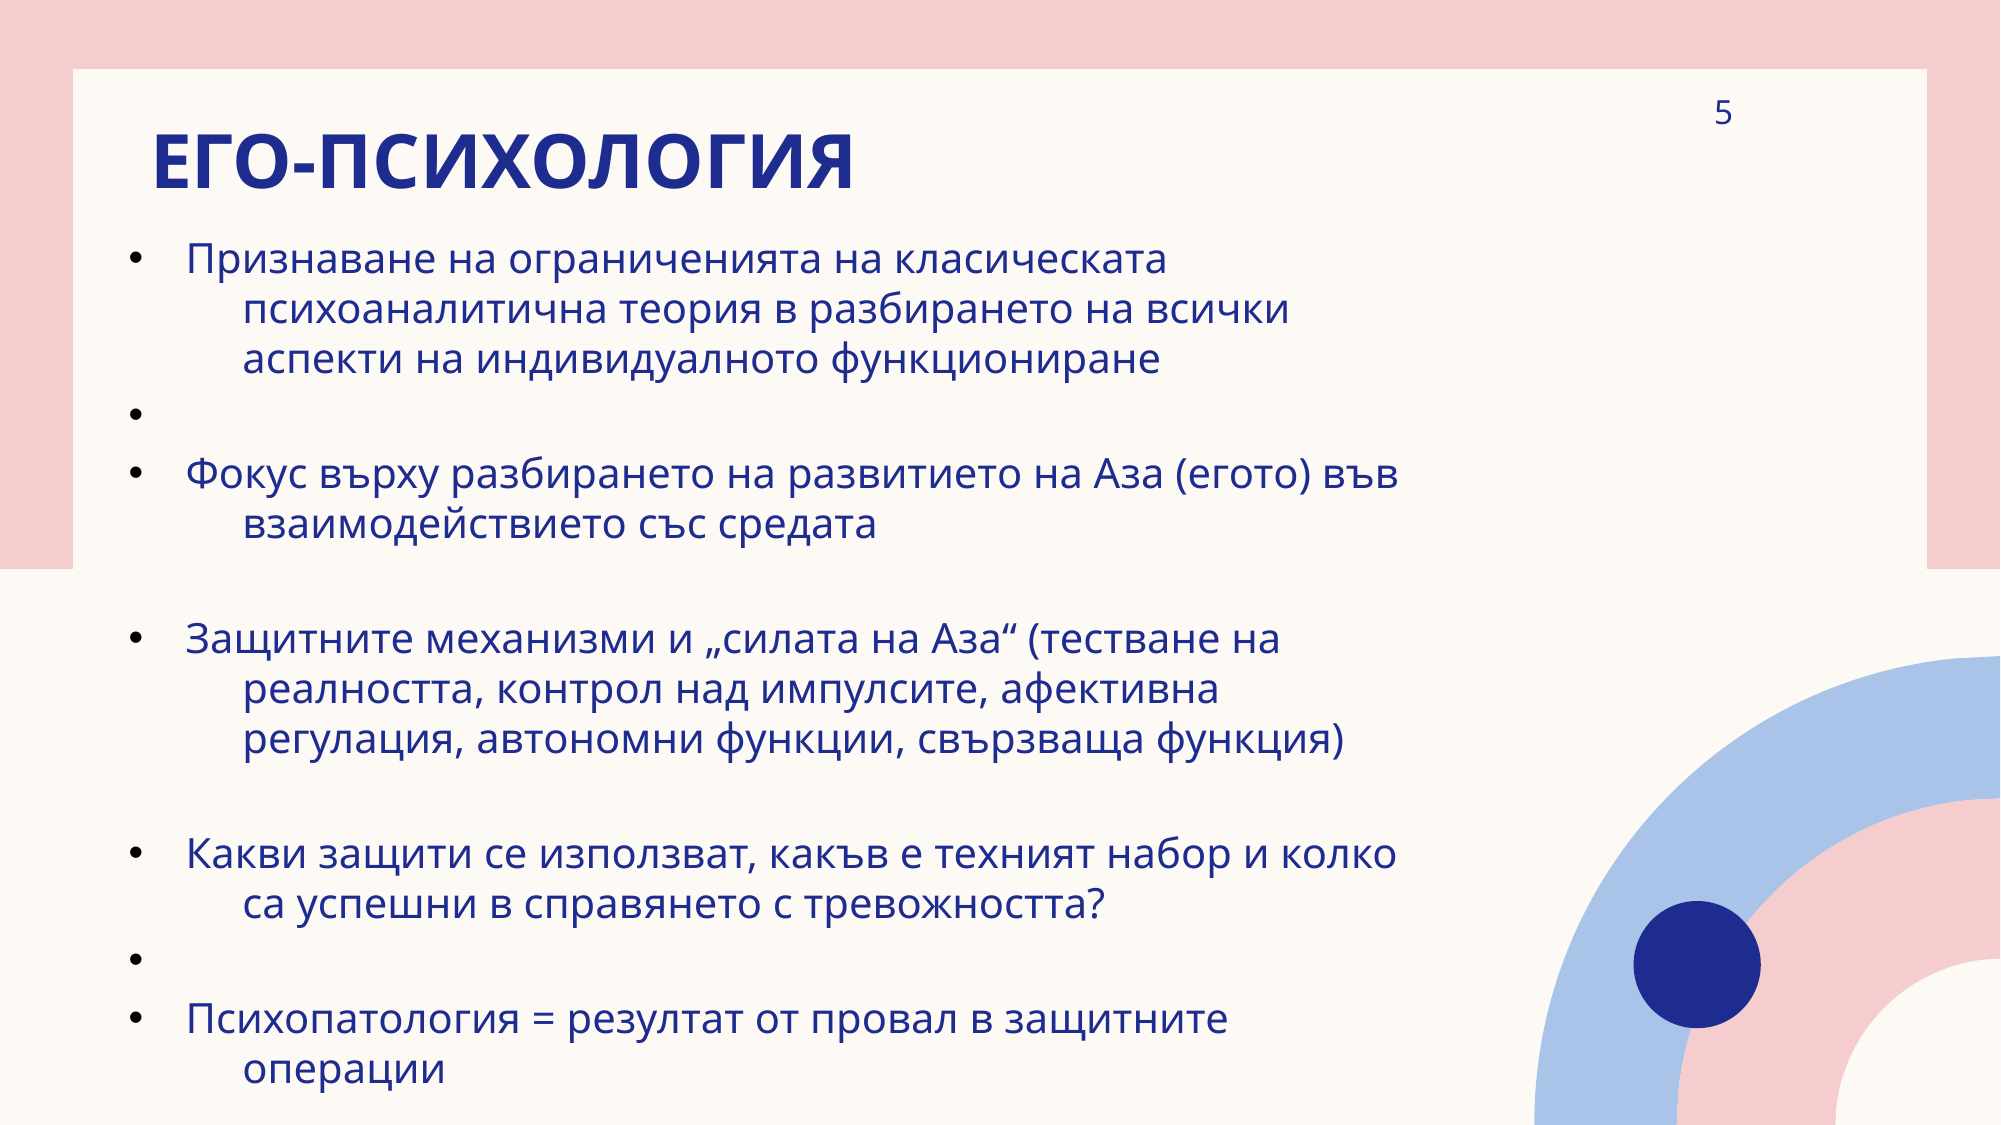

# Его-психология
Признаване на ограниченията на класическата психоаналитична теория в разбирането на всички аспекти на индивидуалното функциониране
Фокус върху разбирането на развитието на Аза (егото) във взаимодействието със средата
Защитните механизми и „силата на Аза“ (тестване на реалността, контрол над импулсите, афективна регулация, автономни функции, свързваща функция)
Какви защити се използват, какъв е техният набор и колко са успешни в справянето с тревожността?
Психопатология = резултат от провал в защитните операции